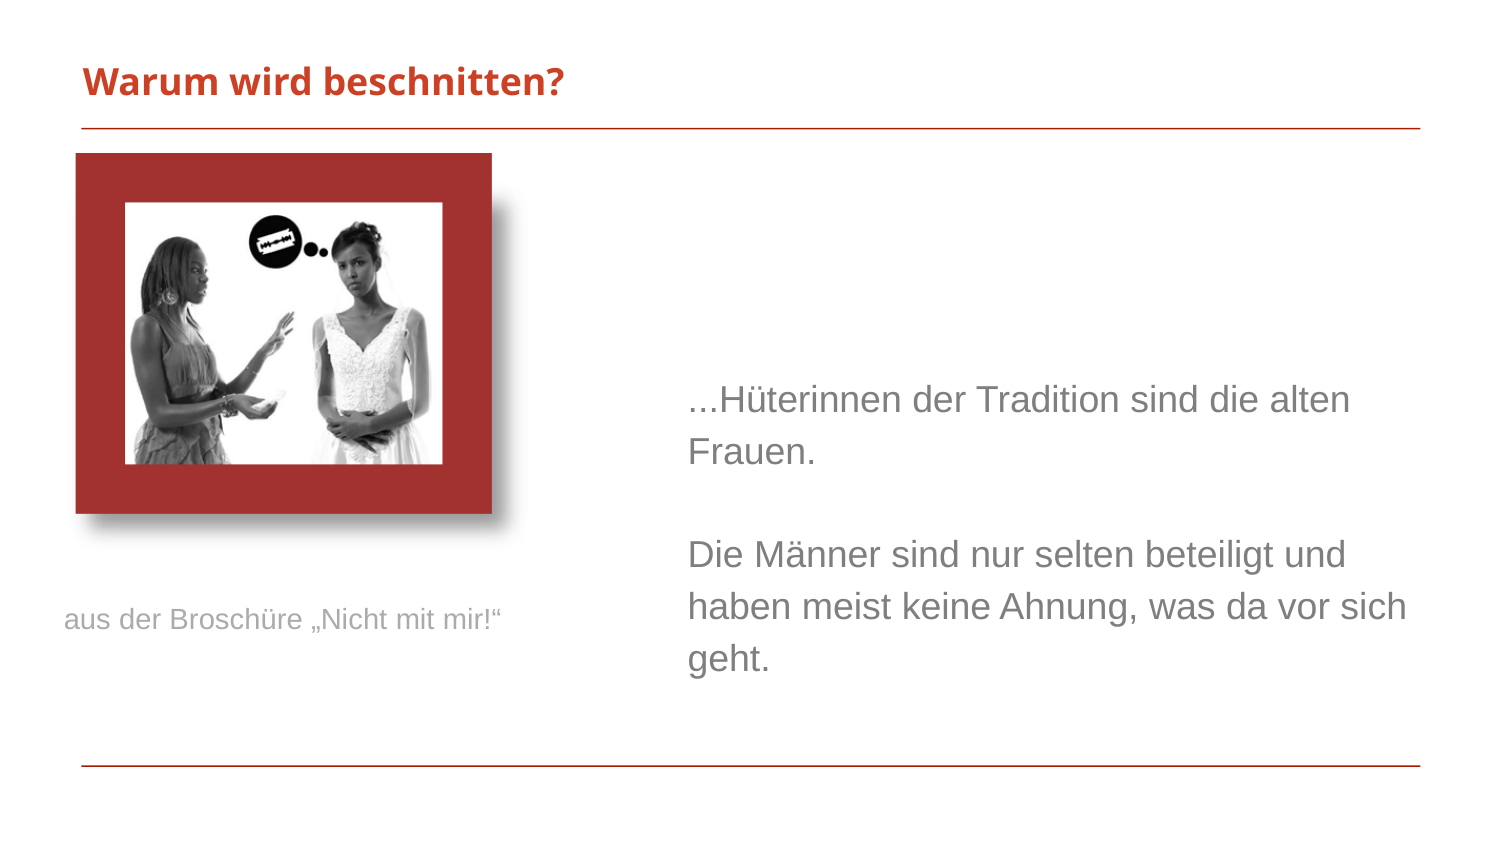

Warum wird beschnitten?
...Hüterinnen der Tradition sind die alten Frauen.
Die Männer sind nur selten beteiligt und haben meist keine Ahnung, was da vor sich geht.
aus der Broschüre „Nicht mit mir!“